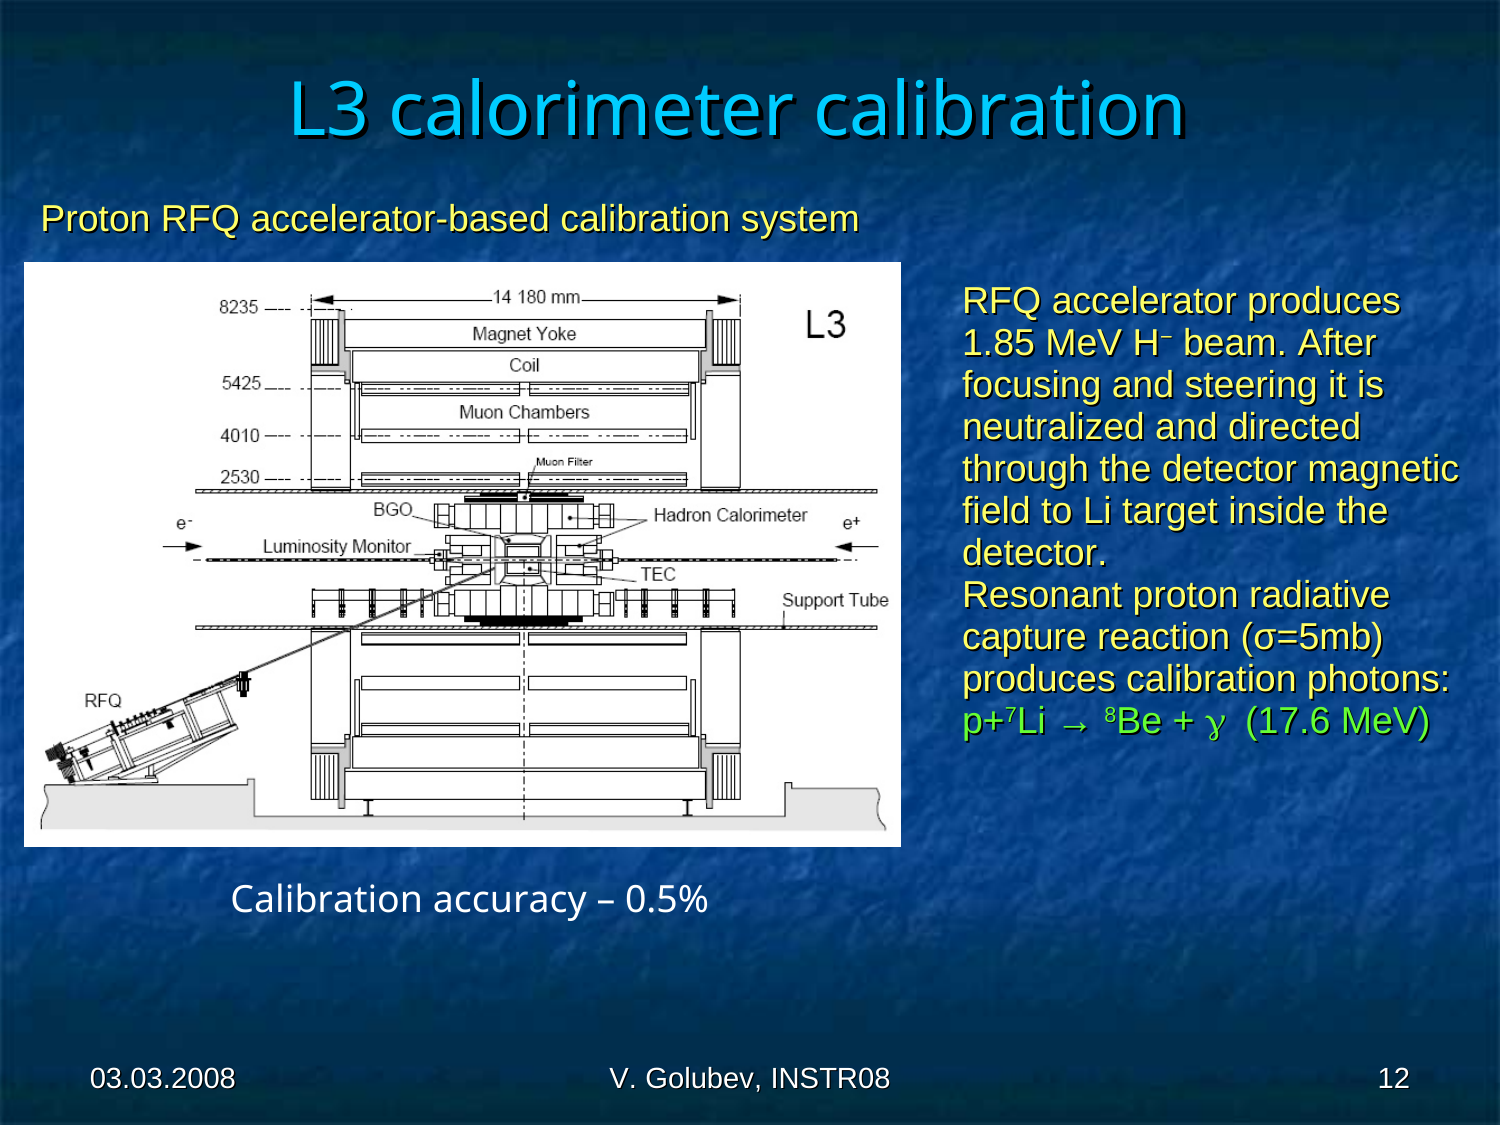

# L3 calorimeter calibration
Proton RFQ accelerator-based calibration system
RFQ accelerator produces 1.85 MeV H− beam. After focusing and steering it is neutralized and directed through the detector magnetic field to Li target inside the detector.
Resonant proton radiative capture reaction (σ=5mb) produces calibration photons:
p+7Li → 8Be + (17.6 MeV)
Calibration accuracy – 0.5%
03.03.2008
V. Golubev, INSTR08
12